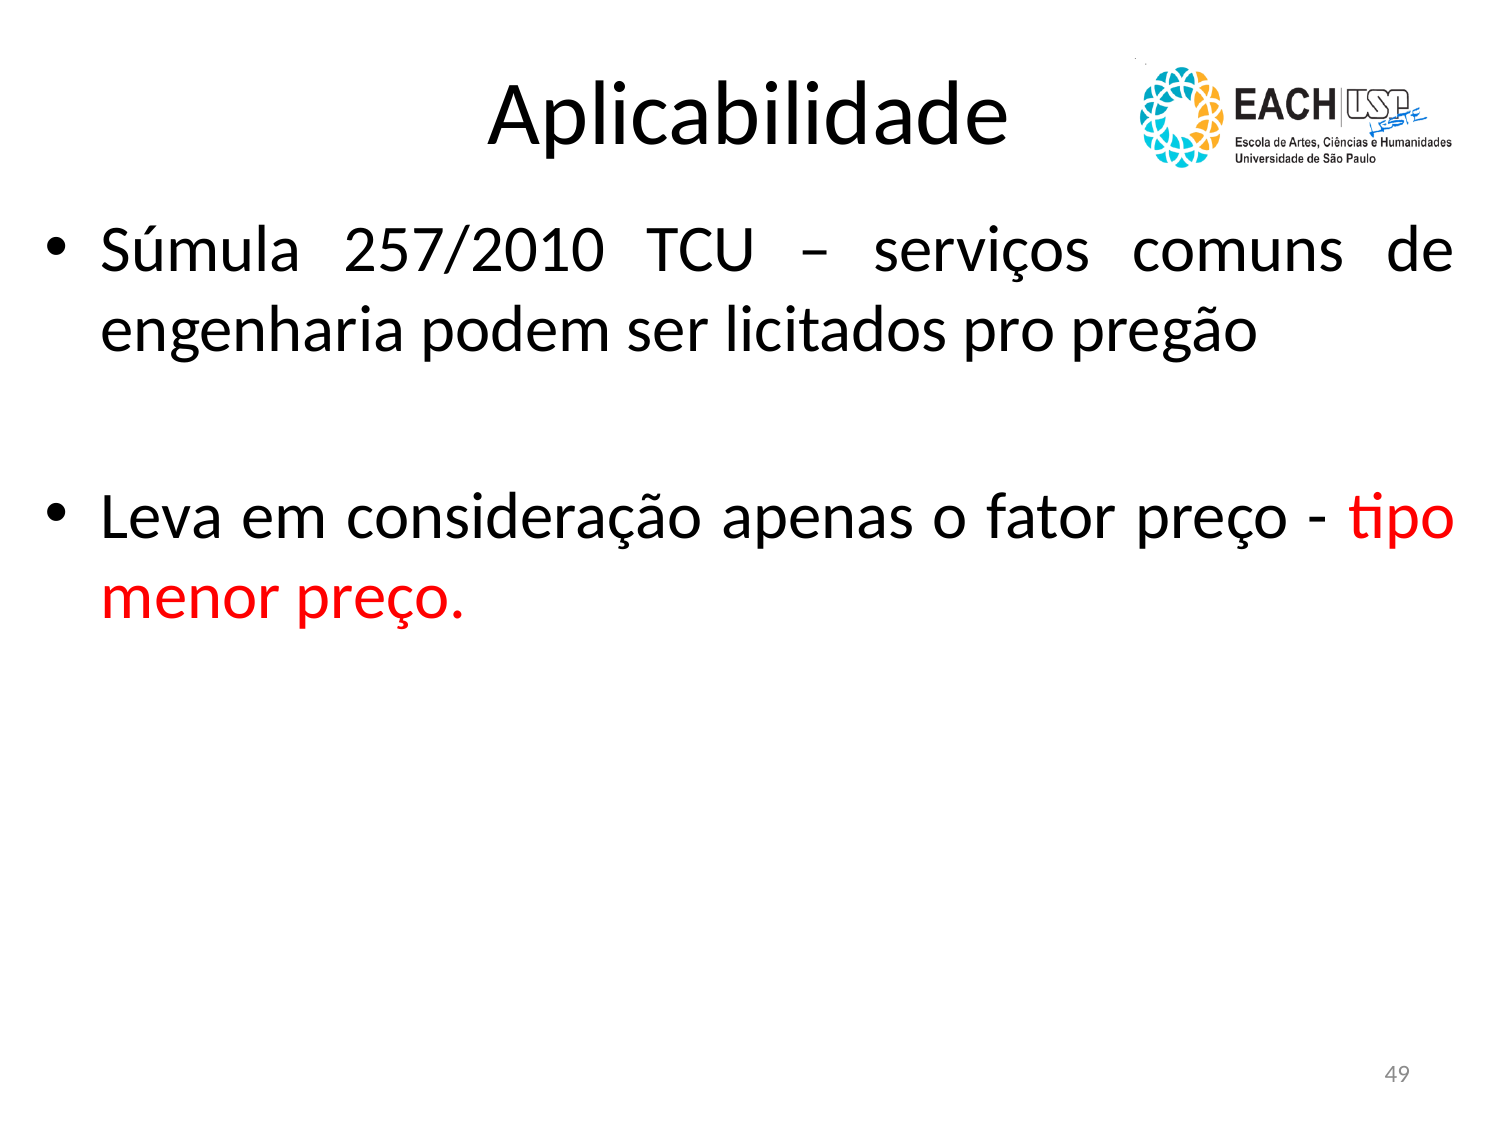

# Aplicabilidade
Súmula 257/2010 TCU – serviços comuns de engenharia podem ser licitados pro pregão
Leva em consideração apenas o fator preço - tipo menor preço.